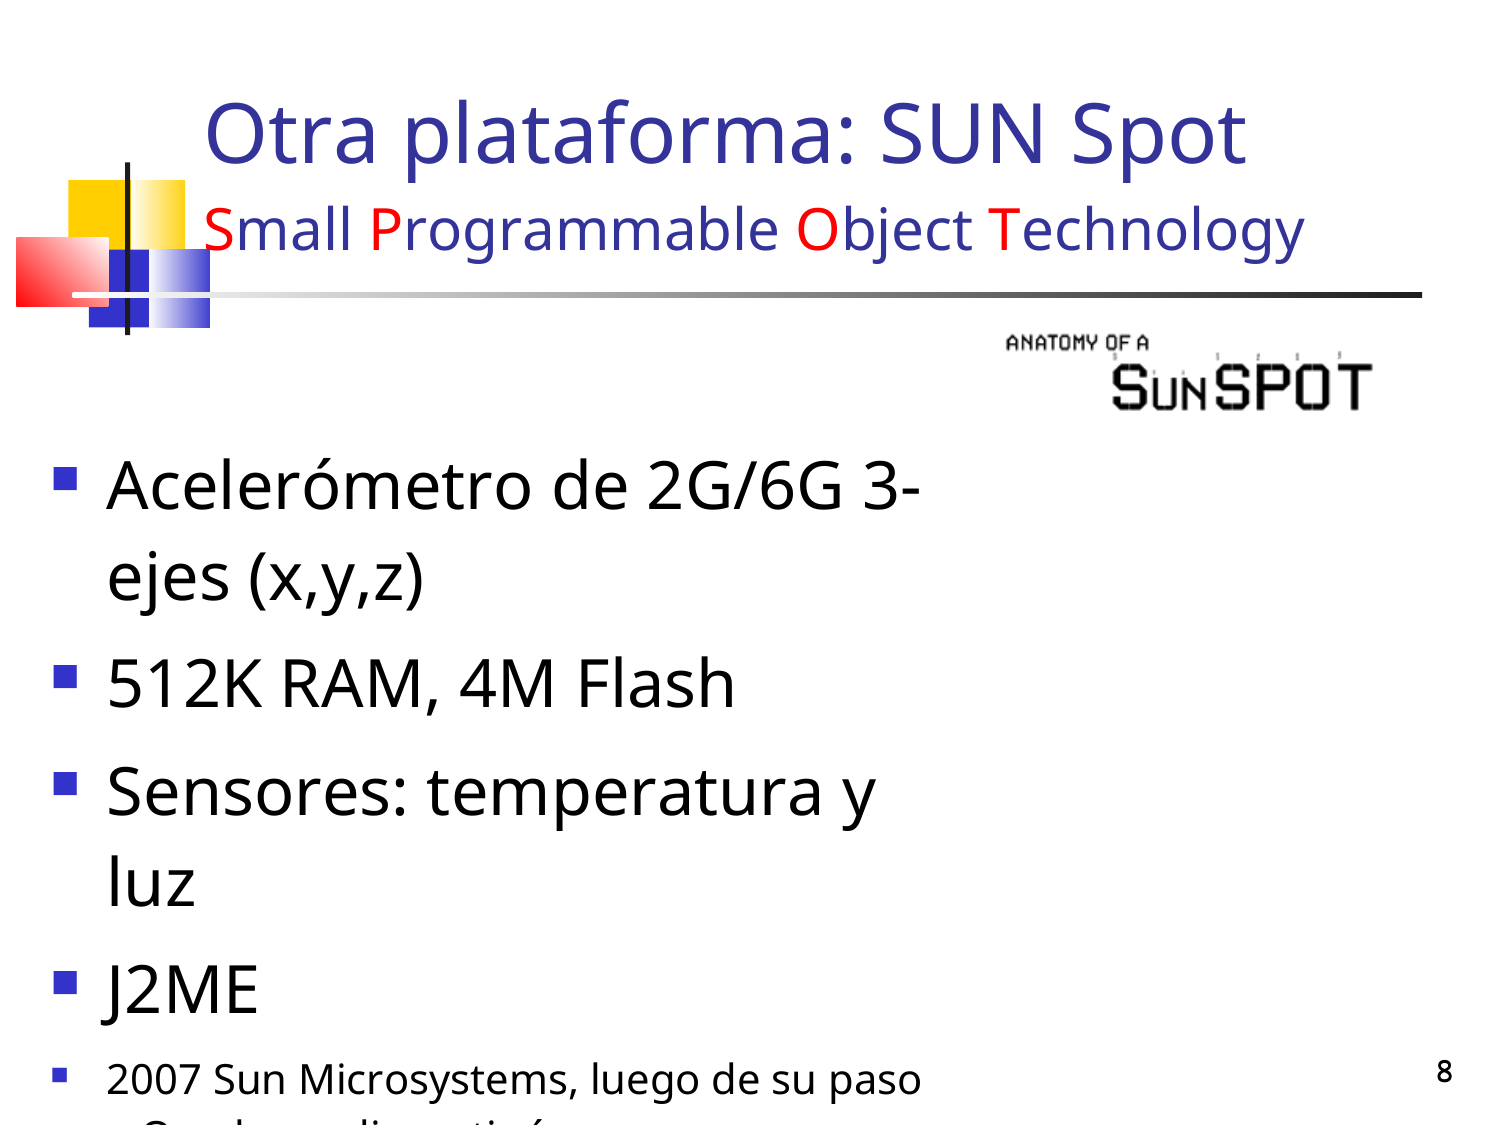

# Otra plataforma: SUN Spot Small Programmable Object Technology
Acelerómetro de 2G/6G 3-ejes (x,y,z)
512K RAM, 4M Flash
Sensores: temperatura y luz
J2ME
2007 Sun Microsystems, luego de su paso a Oracle, se discontinúa
8